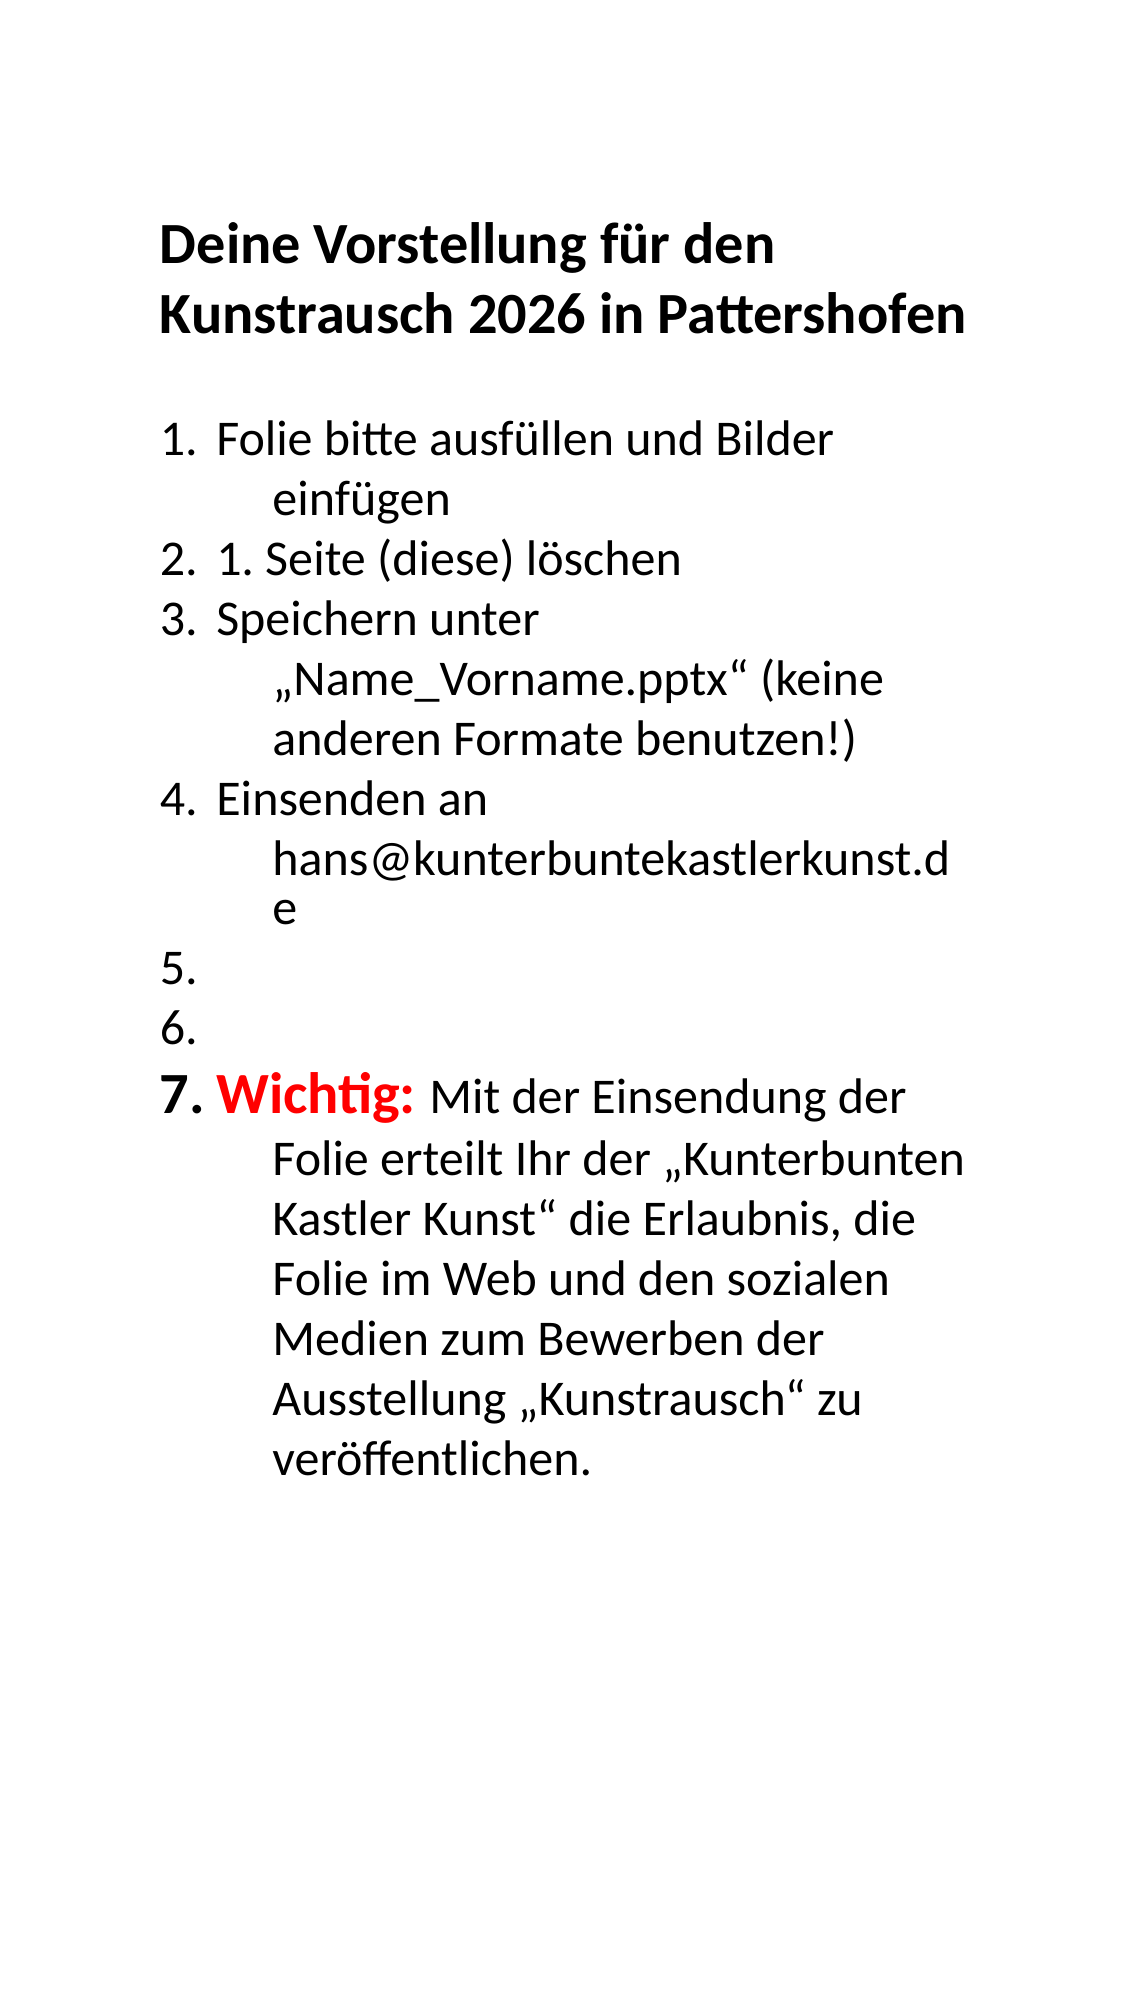

Deine Vorstellung für den Kunstrausch 2026 in Pattershofen
Folie bitte ausfüllen und Bilder einfügen
1. Seite (diese) löschen
Speichern unter „Name_Vorname.pptx“ (keine anderen Formate benutzen!)
Einsenden an hans@kunterbuntekastlerkunst.de
Wichtig: Mit der Einsendung der Folie erteilt Ihr der „Kunterbunten Kastler Kunst“ die Erlaubnis, die Folie im Web und den sozialen Medien zum Bewerben der Ausstellung „Kunstrausch“ zu veröffentlichen.